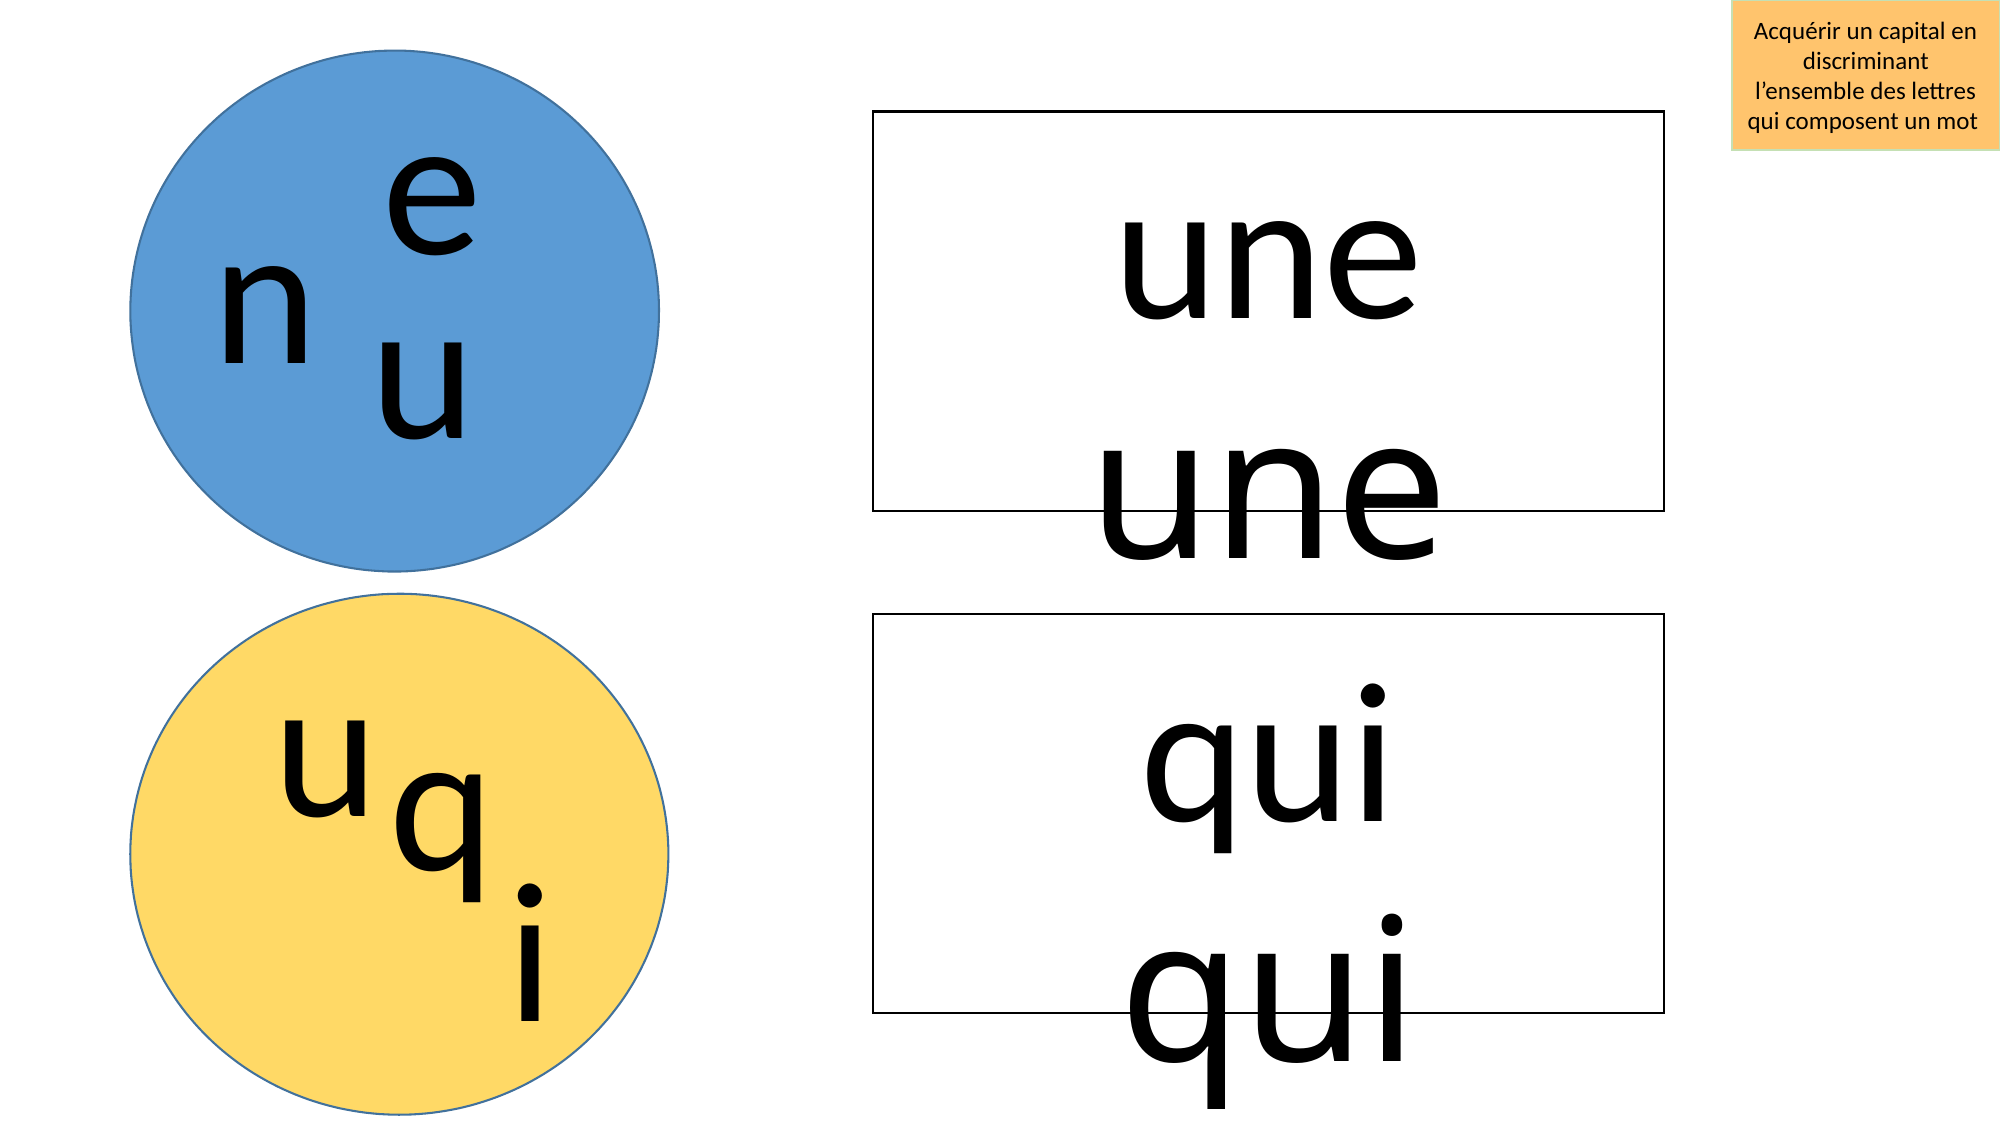

Acquérir un capital en discriminant l’ensemble des lettres qui composent un mot
e
n
u
une
une
u
q
i
qui
qui